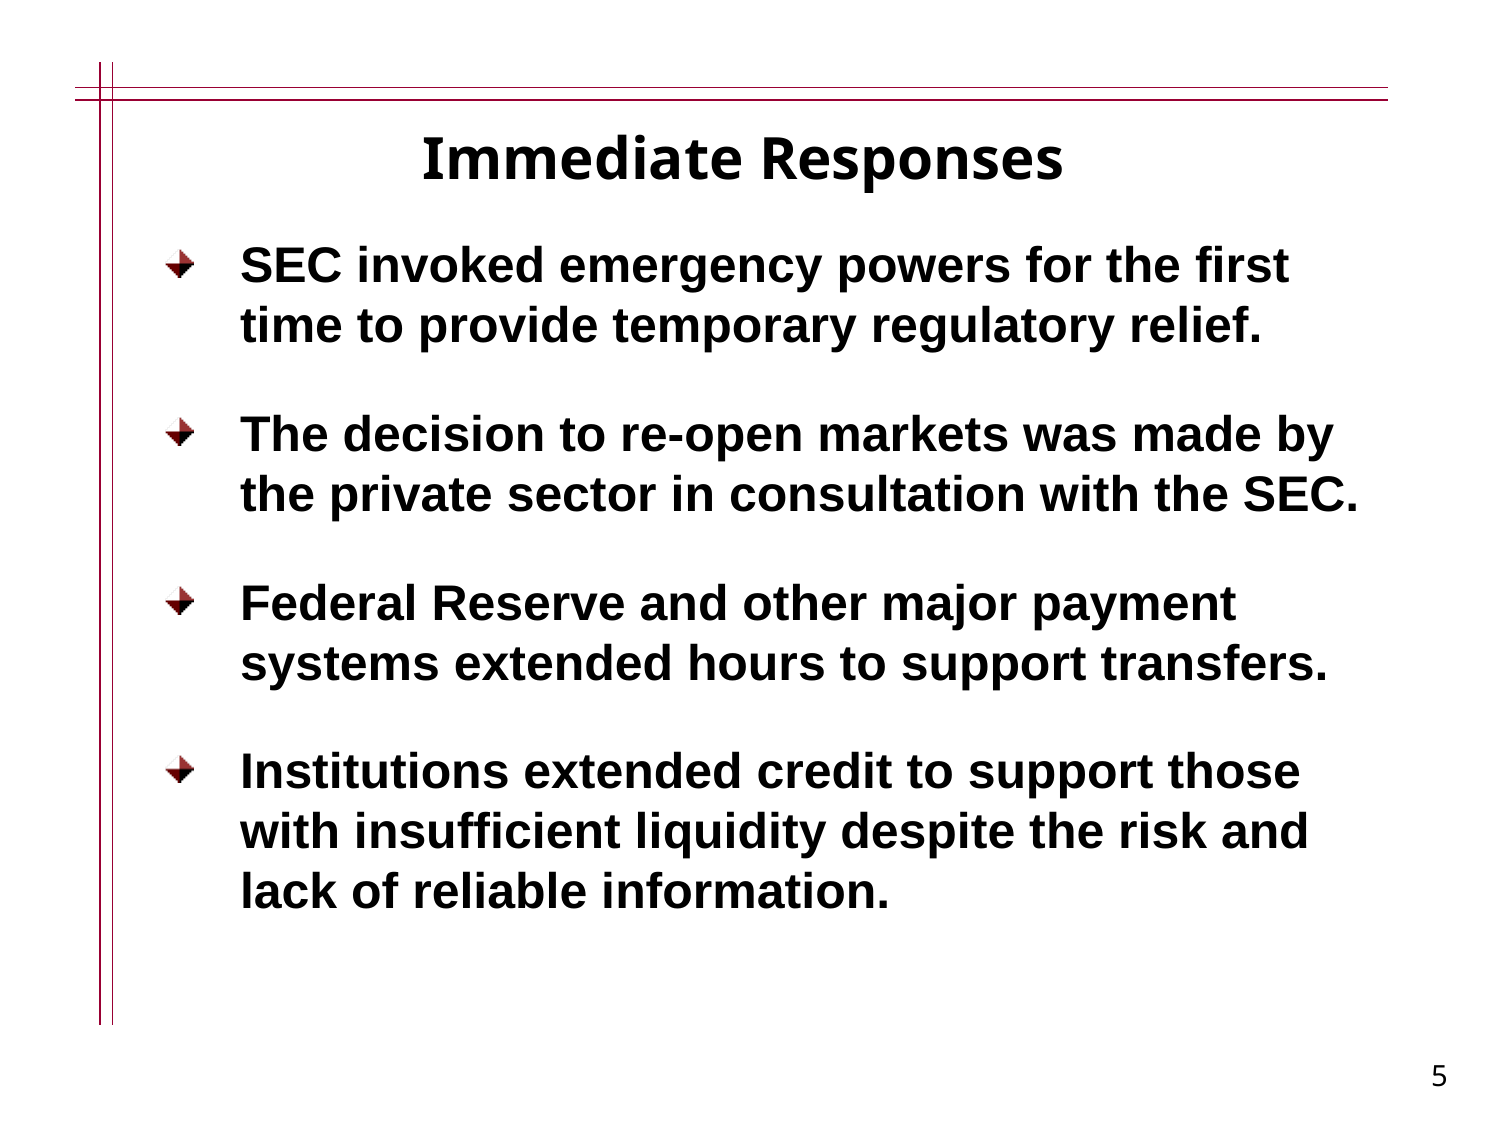

# Immediate Responses
SEC invoked emergency powers for the first time to provide temporary regulatory relief.
The decision to re-open markets was made by the private sector in consultation with the SEC.
Federal Reserve and other major payment systems extended hours to support transfers.
Institutions extended credit to support those with insufficient liquidity despite the risk and lack of reliable information.
5